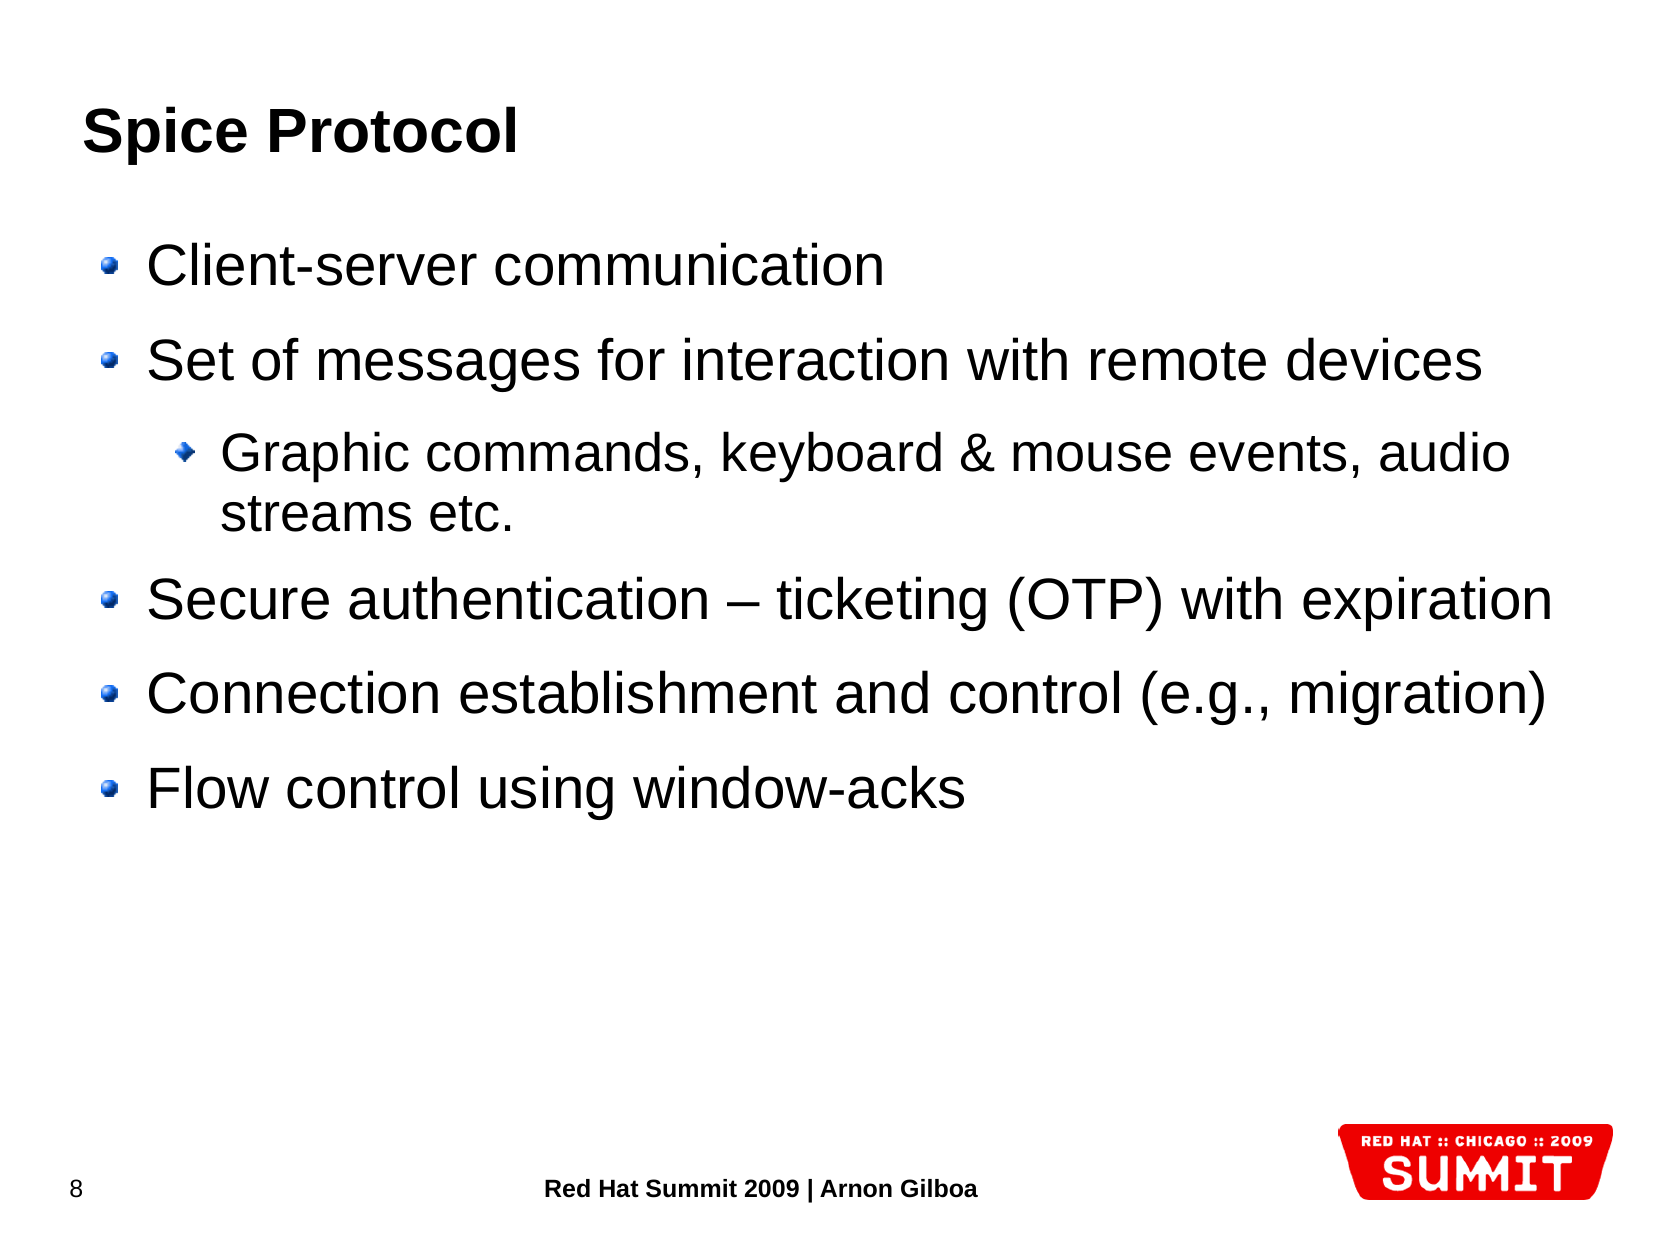

# Spice Protocol
Client-server communication
Set of messages for interaction with remote devices
Graphic commands, keyboard & mouse events, audio streams etc.
Secure authentication – ticketing (OTP) with expiration
Connection establishment and control (e.g., migration)
Flow control using window-acks